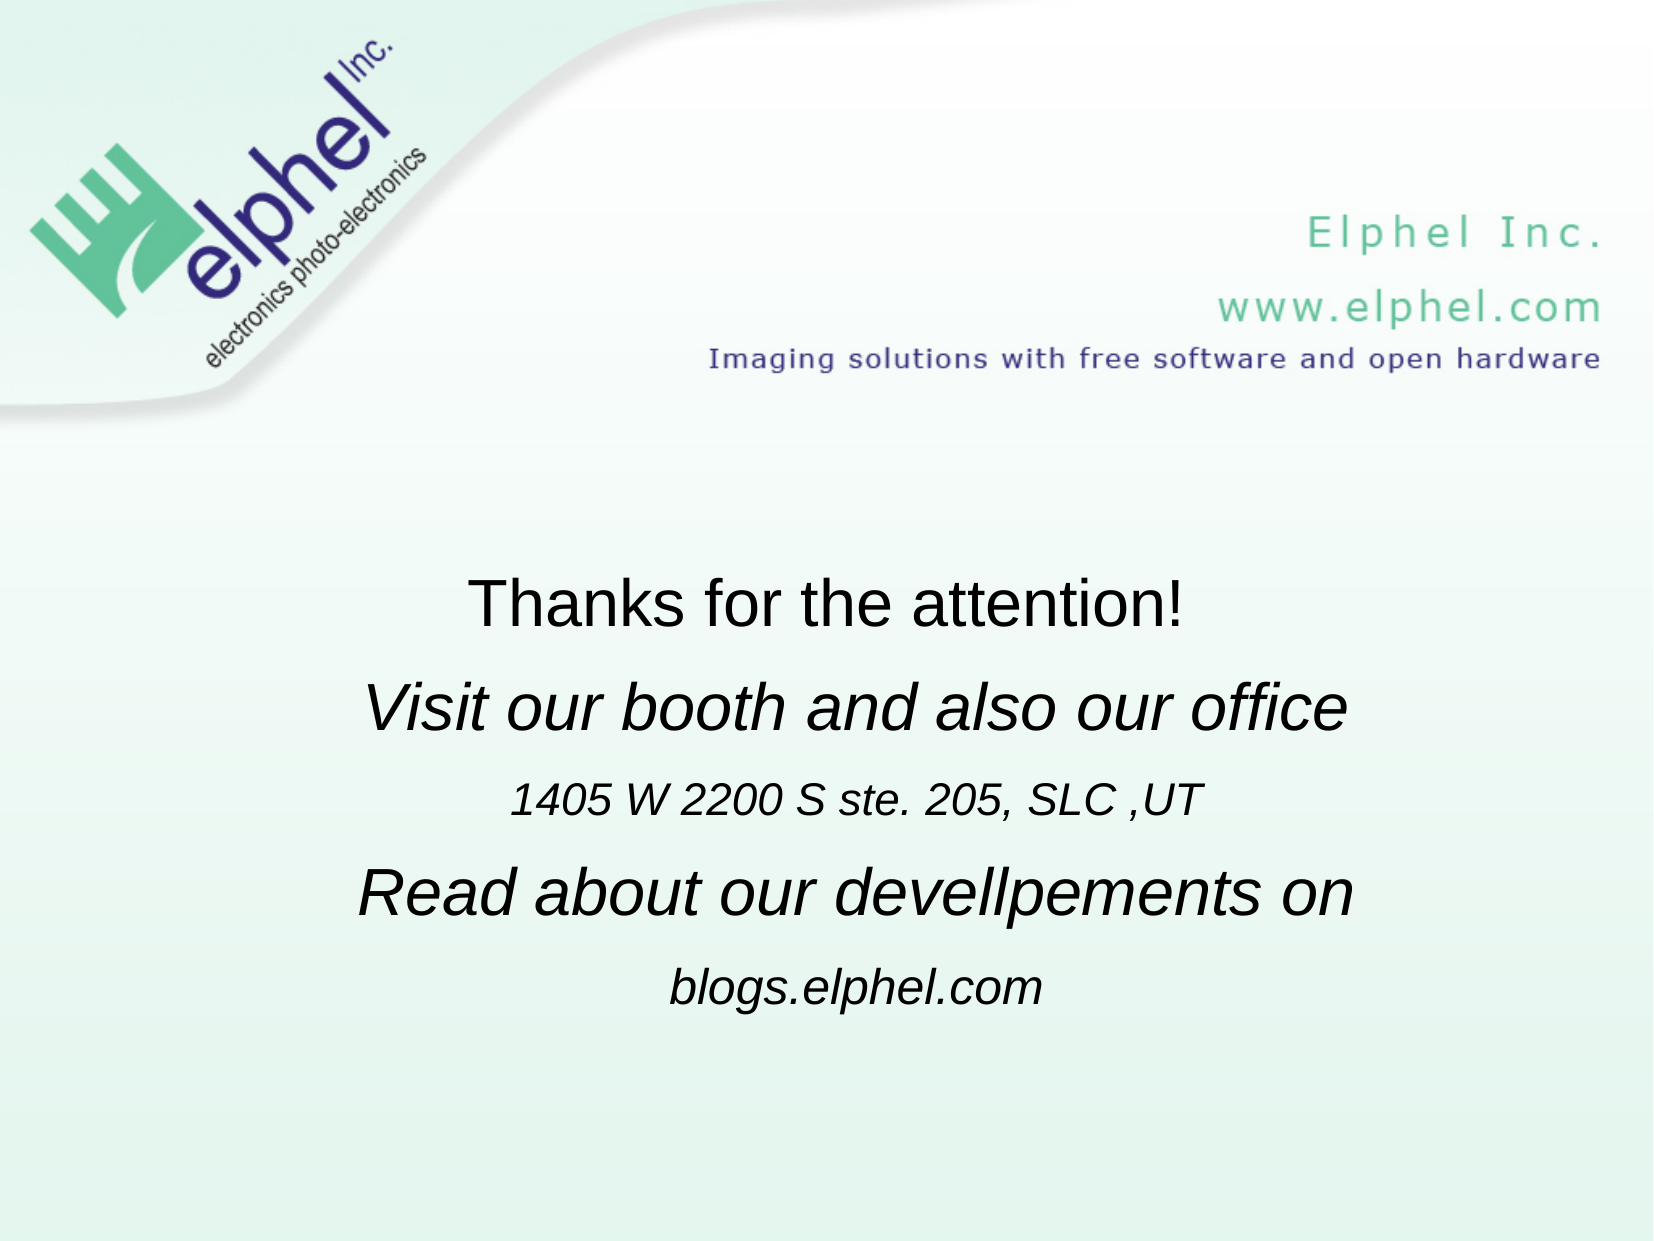

# Thanks for the attention!
Visit our booth and also our office
1405 W 2200 S ste. 205, SLC ,UT
Read about our devellpements on
blogs.elphel.com